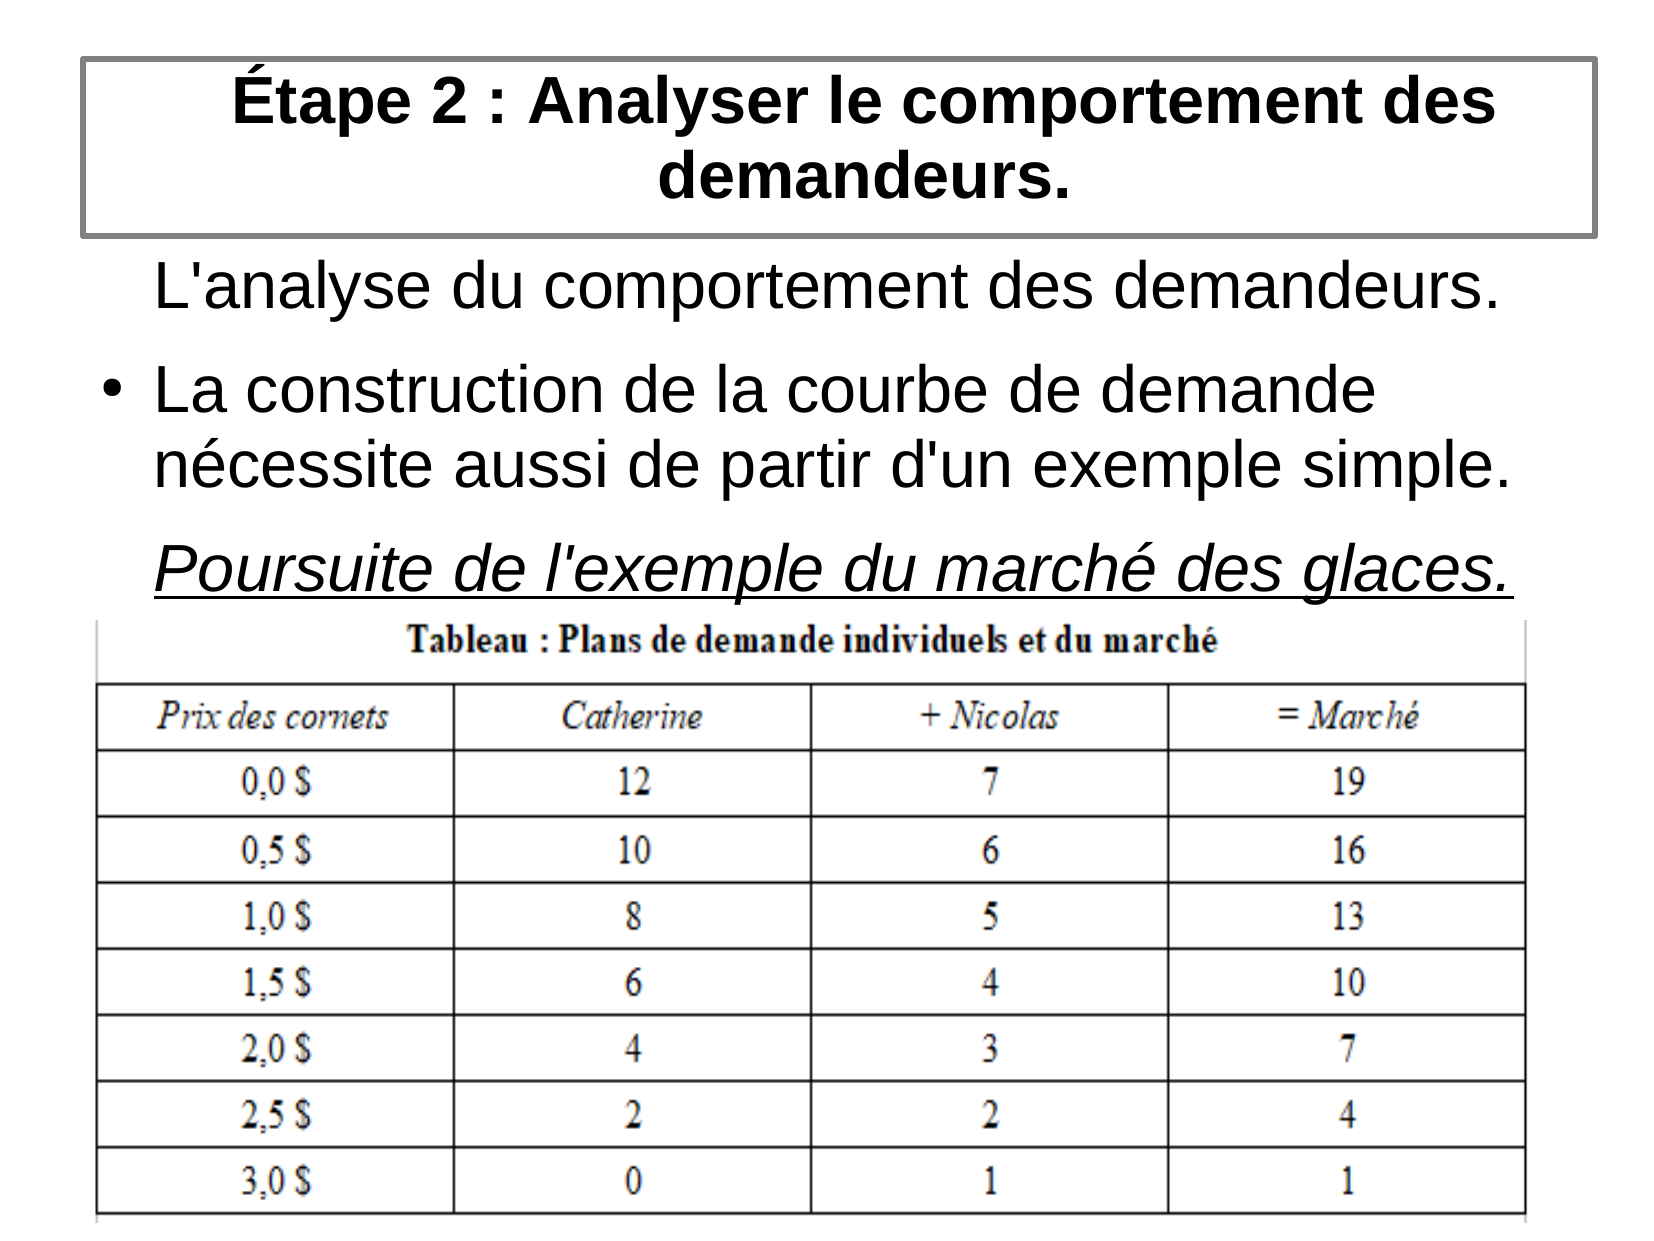

Étape 2 : Analyser le comportement des demandeurs.
# L'analyse du comportement des demandeurs.
La construction de la courbe de demande nécessite aussi de partir d'un exemple simple.
Poursuite de l'exemple du marché des glaces.